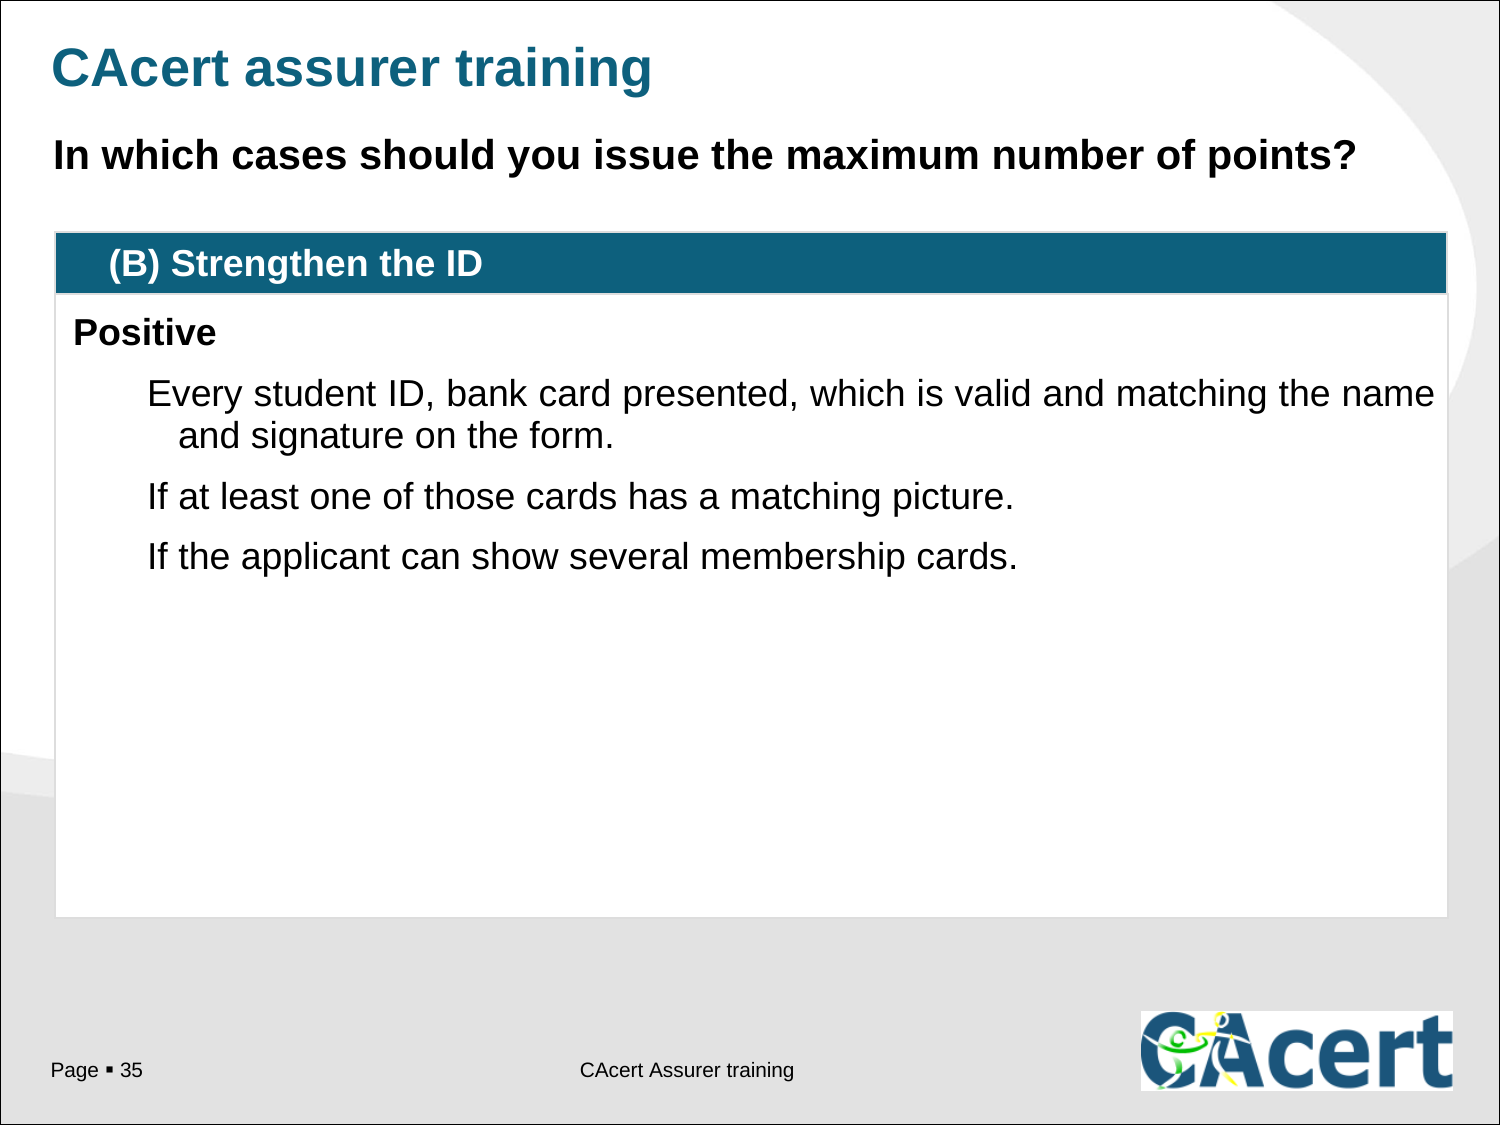

# CAcert assurer training
In which cases should you issue the maximum number of points?
(B) Strengthen the ID
Positive
Every student ID, bank card presented, which is valid and matching the name and signature on the form.
If at least one of those cards has a matching picture.
If the applicant can show several membership cards.
CAcert Assurer training